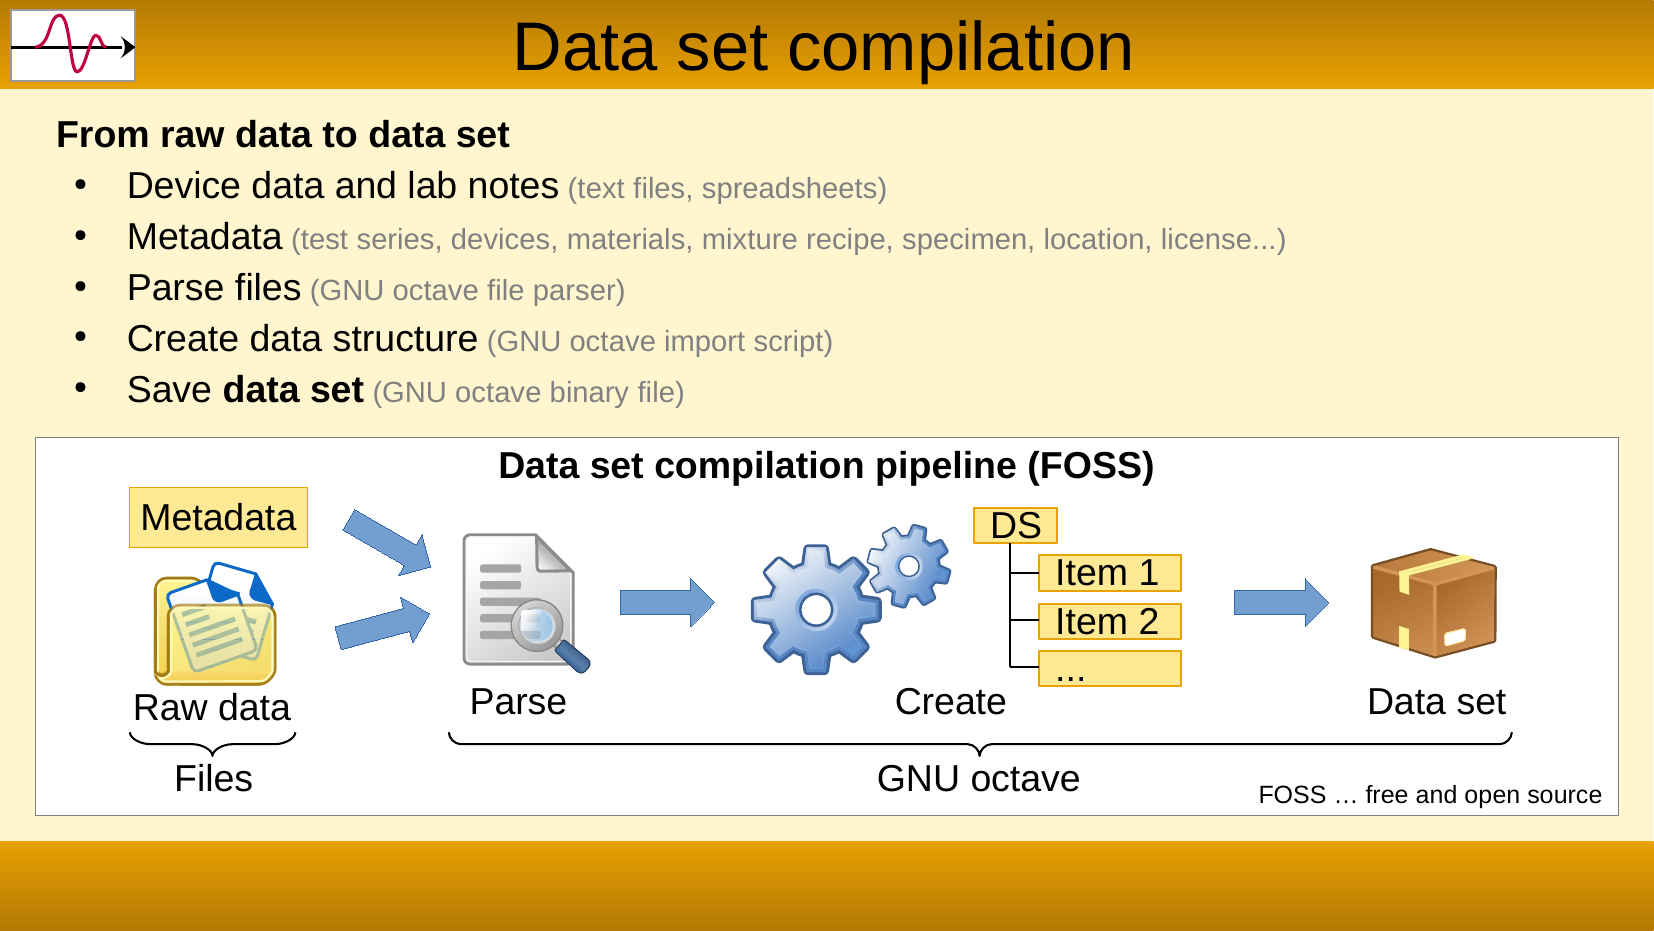

# Data set compilation
From raw data to data set
Device data and lab notes (text files, spreadsheets)
Metadata (test series, devices, materials, mixture recipe, specimen, location, license...)
Parse files (GNU octave file parser)
Create data structure (GNU octave import script)
Save data set (GNU octave binary file)
Data set compilation pipeline (FOSS)
Metadata
DS
Item 1
Item 2
...
Parse
Create
Data set
Raw data
Files
GNU octave
FOSS … free and open source